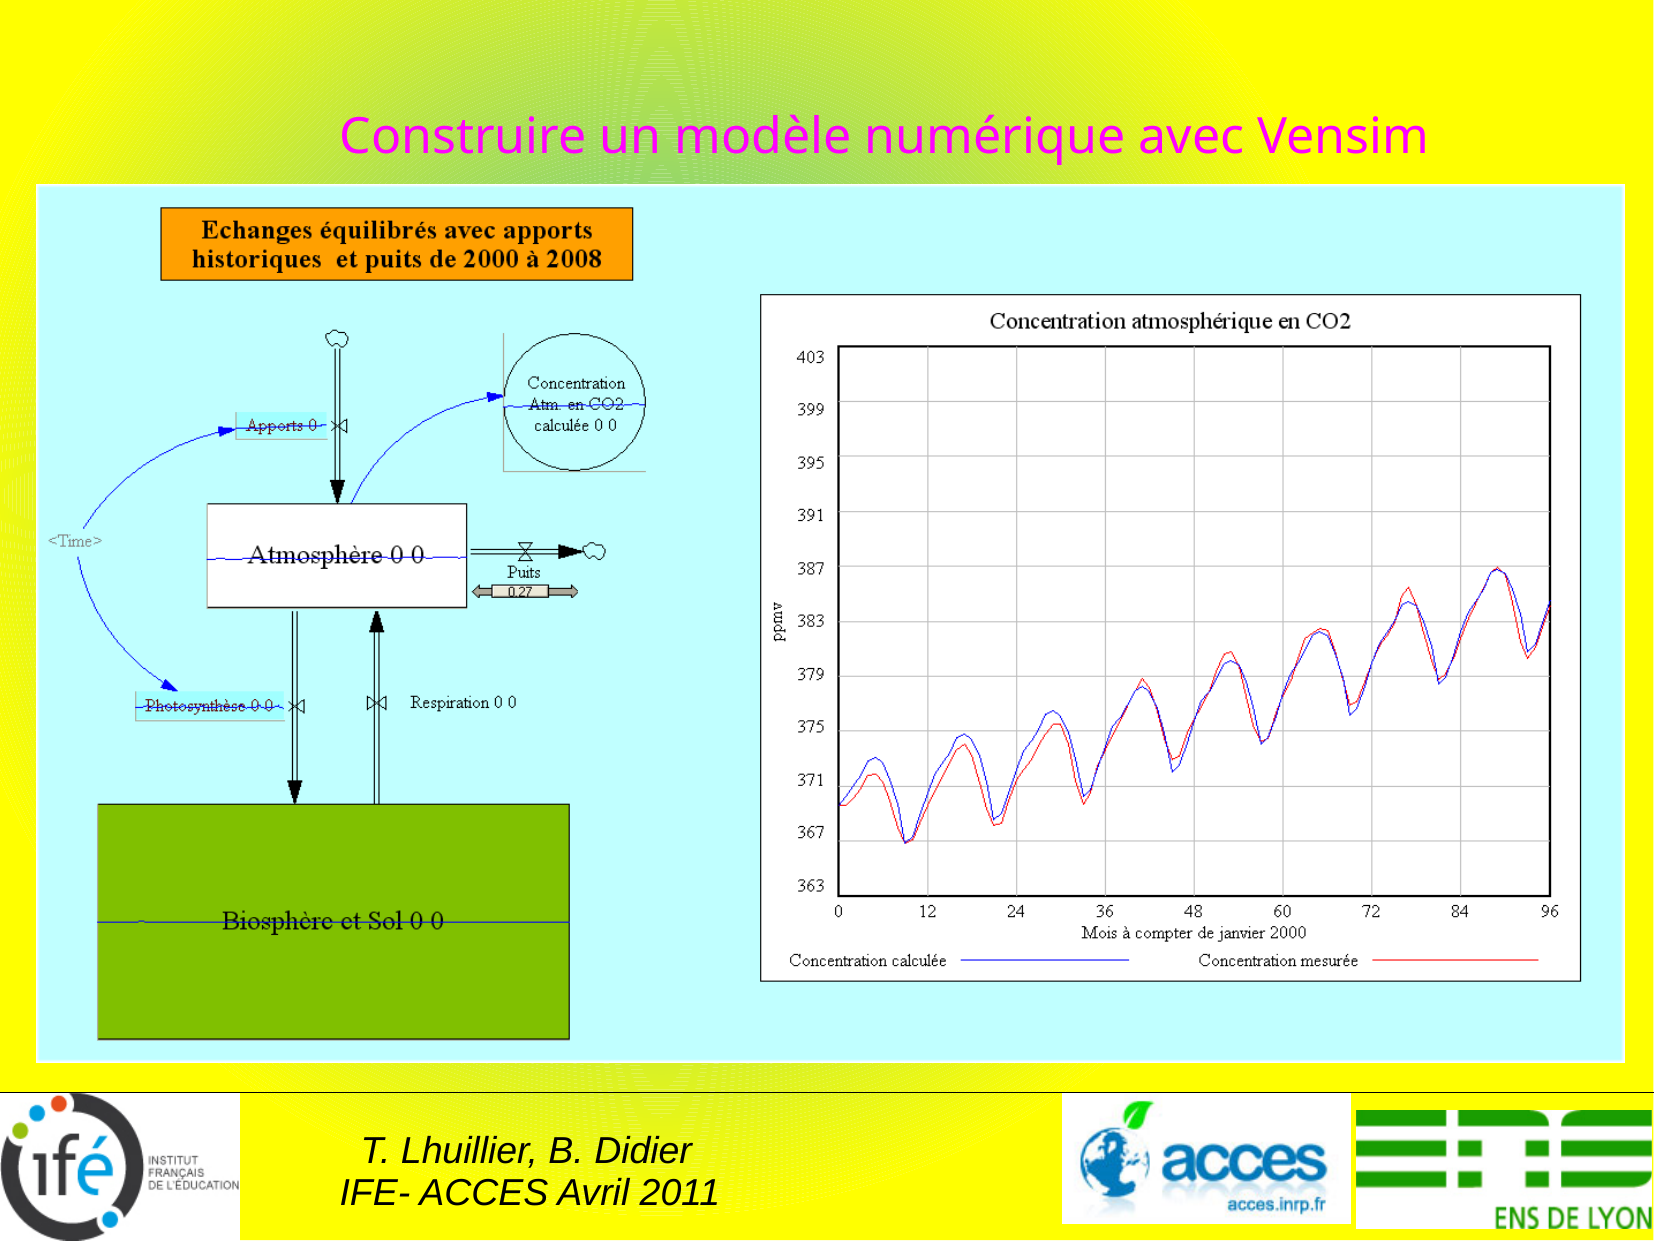

Construire un modèle numérique avec Vensim
Ajouter un flux de fuite
 T. Lhuillier, B. Didier
IFE- ACCES Avril 2011